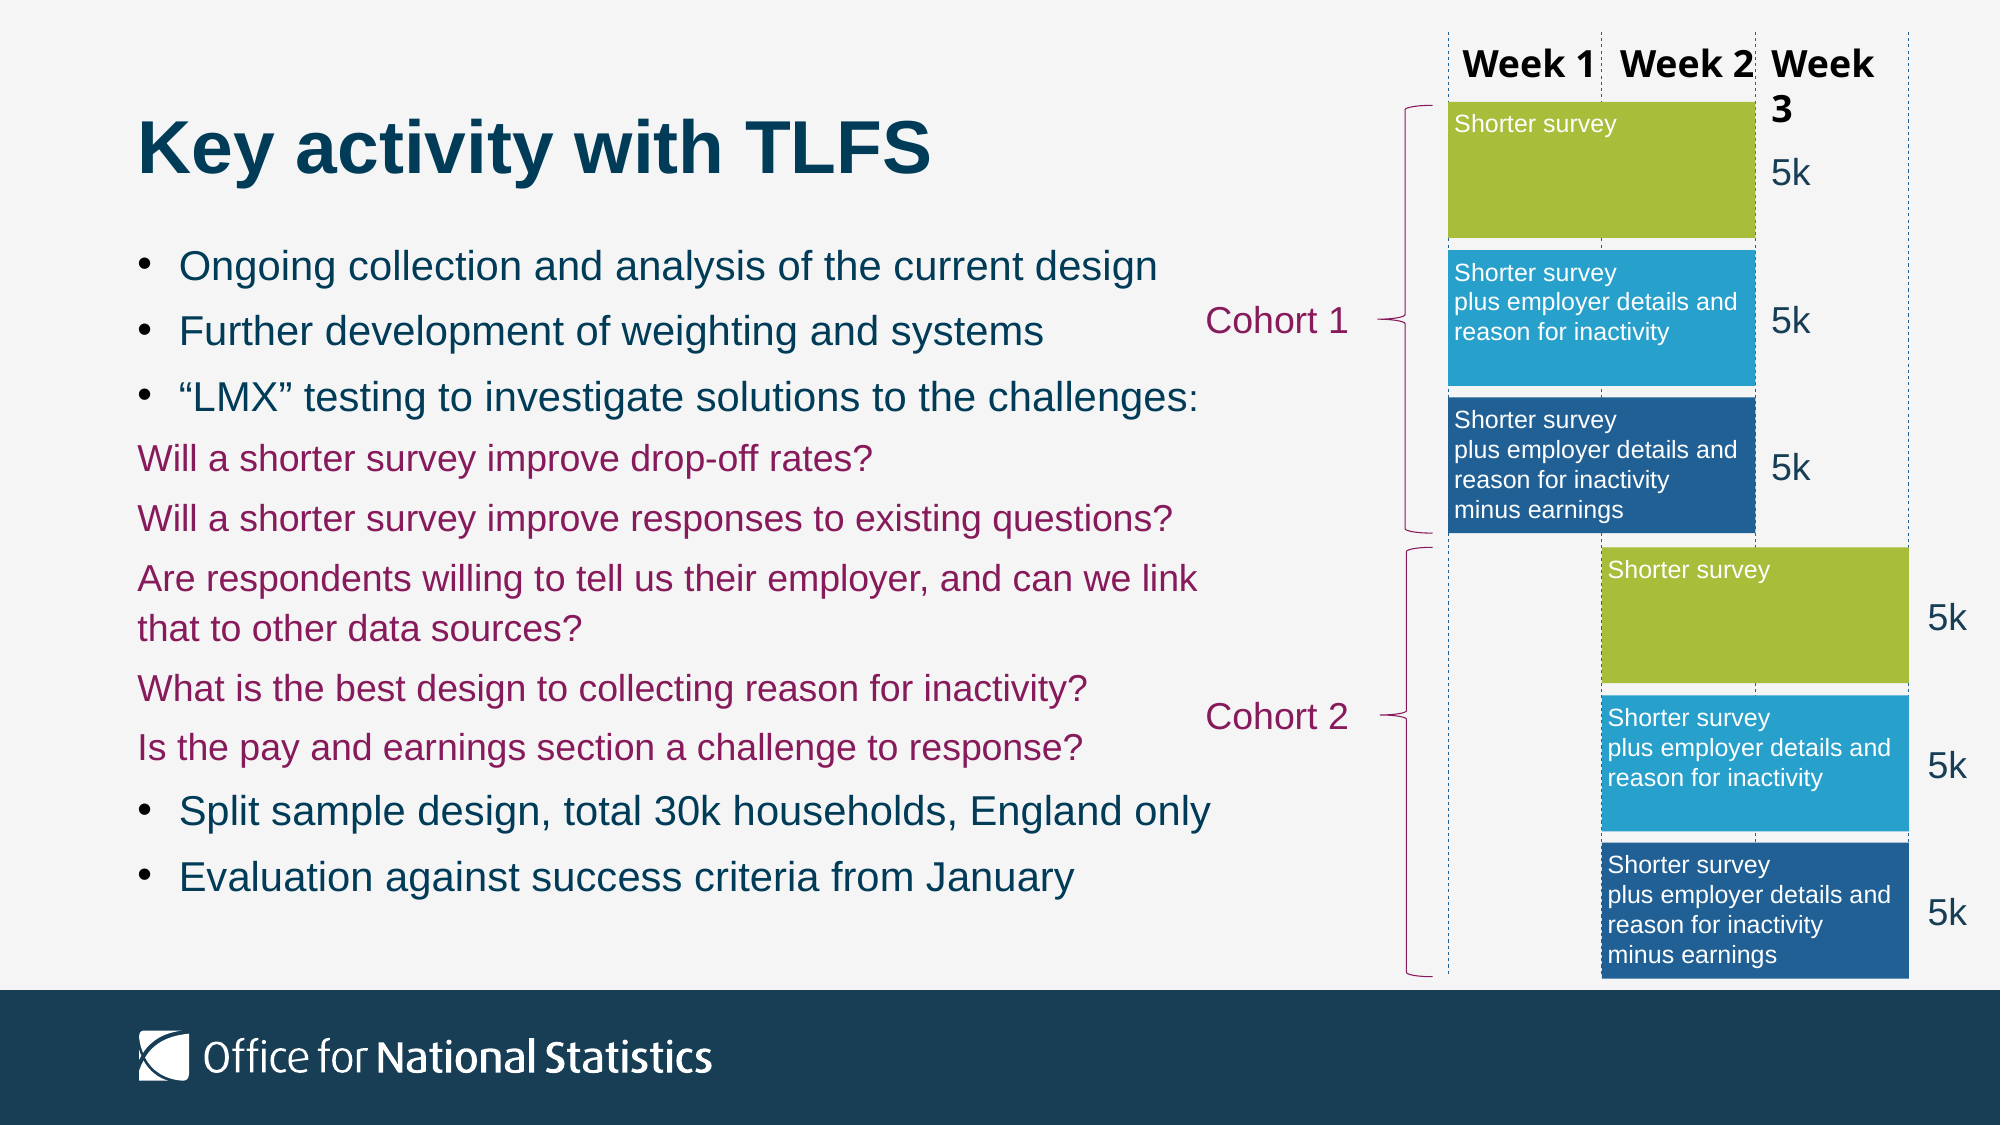

Week 3
Week 2
Week 1
Shorter survey
# Key activity with TLFS
5k
Ongoing collection and analysis of the current design
Further development of weighting and systems
“LMX” testing to investigate solutions to the challenges:
Will a shorter survey improve drop-off rates?
Will a shorter survey improve responses to existing questions?
Are respondents willing to tell us their employer, and can we link that to other data sources?
What is the best design to collecting reason for inactivity?
Is the pay and earnings section a challenge to response?
Split sample design, total 30k households, England only
Evaluation against success criteria from January
Shorter survey
plus employer details and reason for inactivity
Cohort 1
5k
Shorter survey
plus employer details and reason for inactivity
minus earnings
5k
Shorter survey
5k
Cohort 2
Shorter survey
plus employer details and reason for inactivity
5k
Shorter survey
plus employer details and reason for inactivity
minus earnings
5k